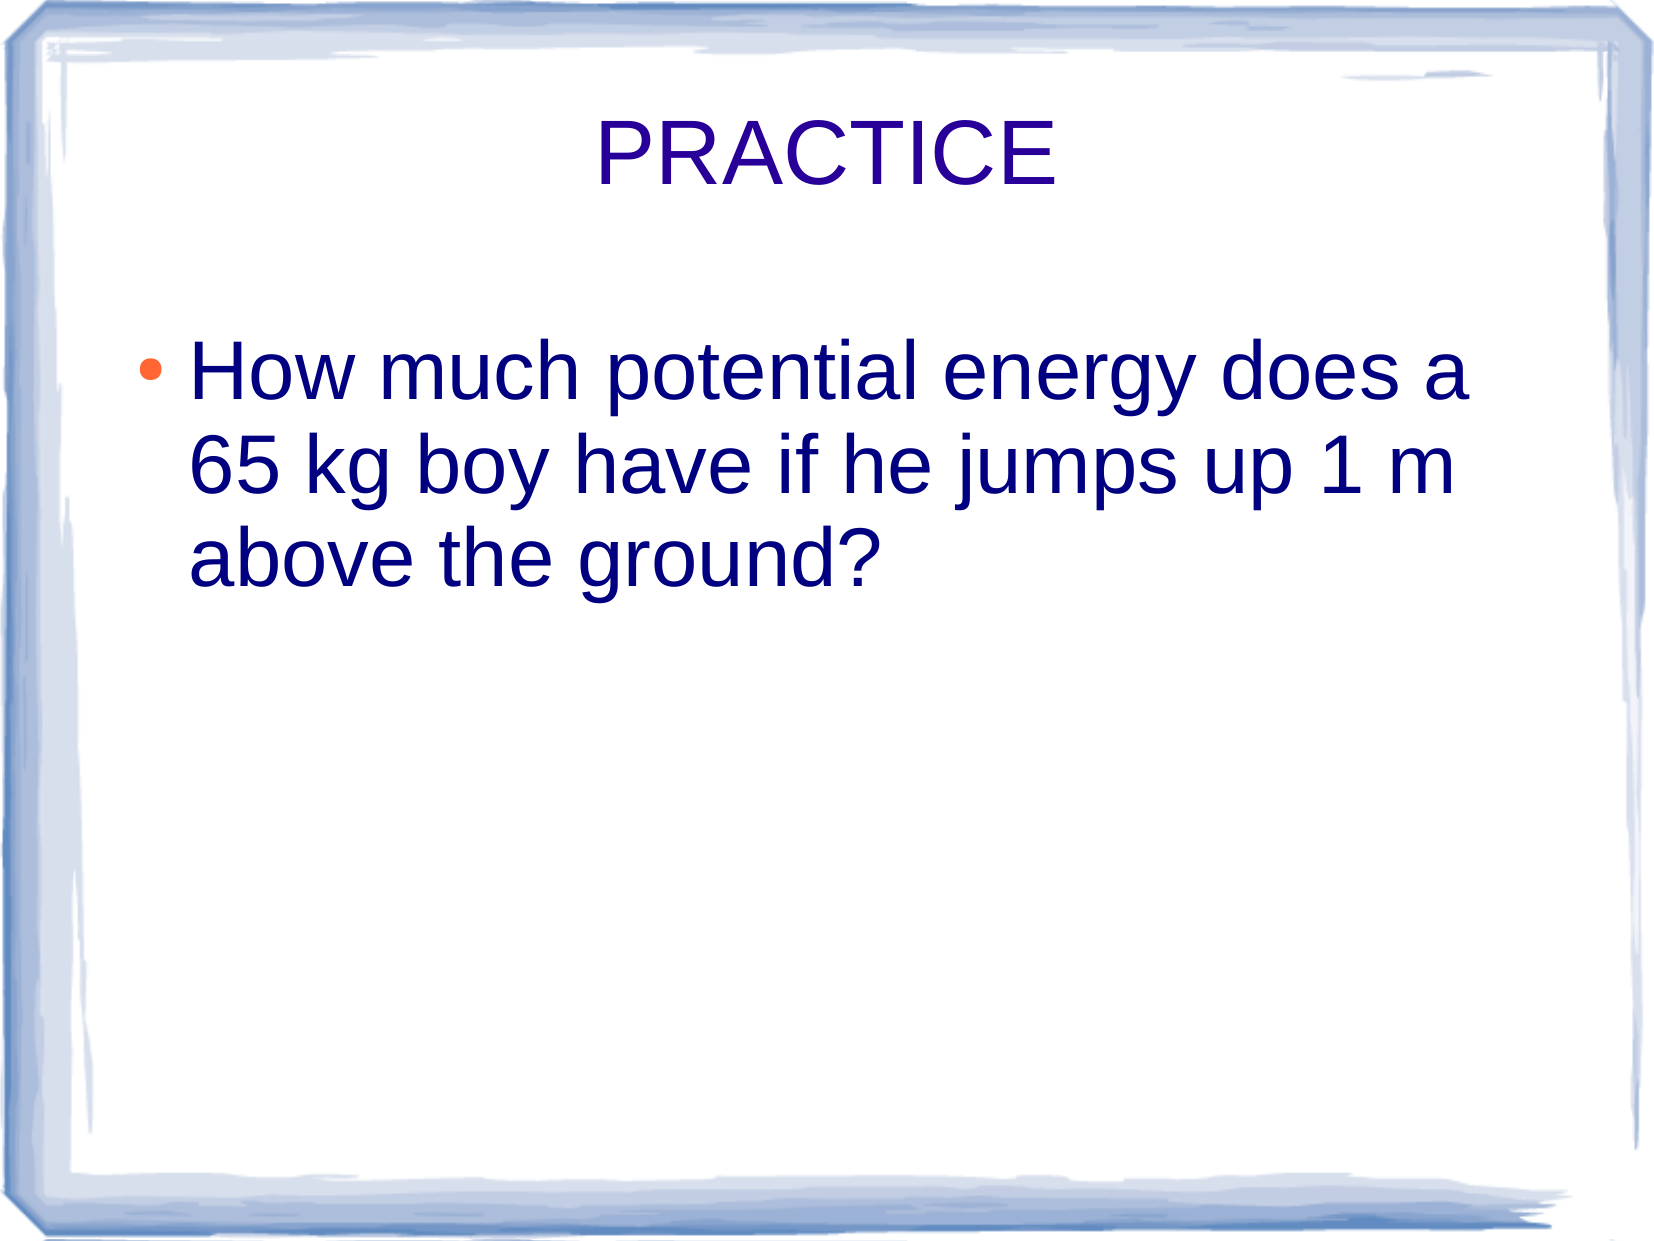

# PRACTICE
How much potential energy does a 65 kg boy have if he jumps up 1 m above the ground?